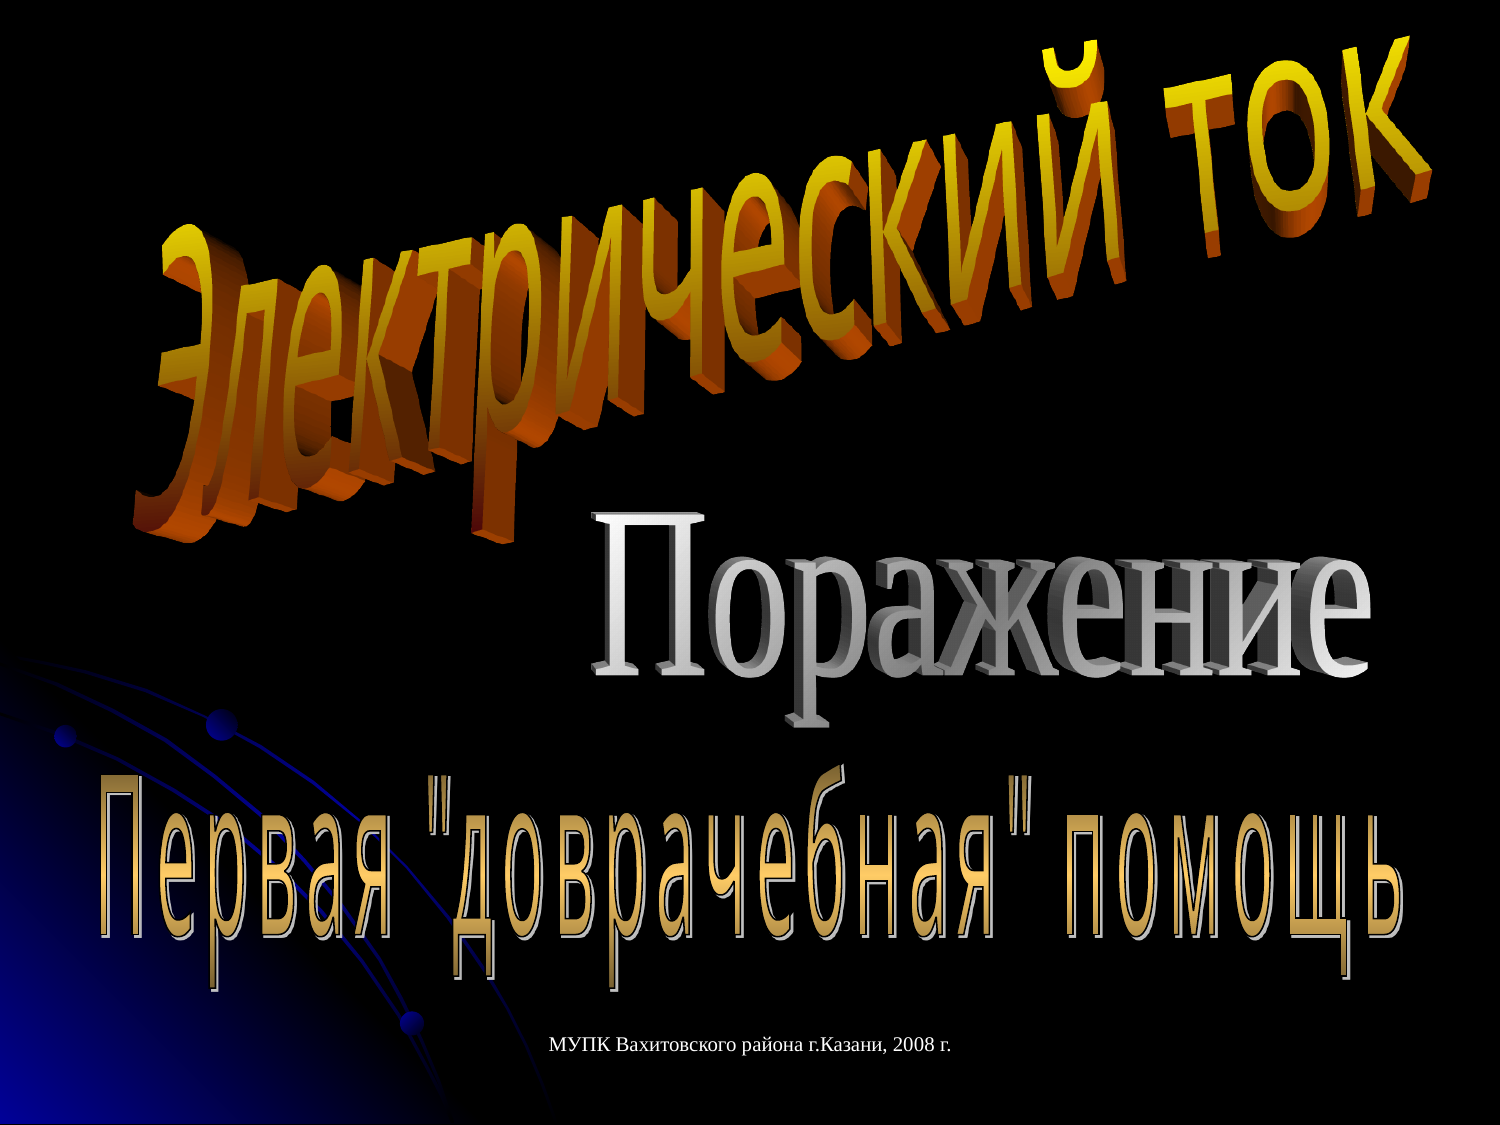

Электрический ток
Поражение
Первая "доврачебная" помощь
МУПК Вахитовского района г.Казани, 2008 г.